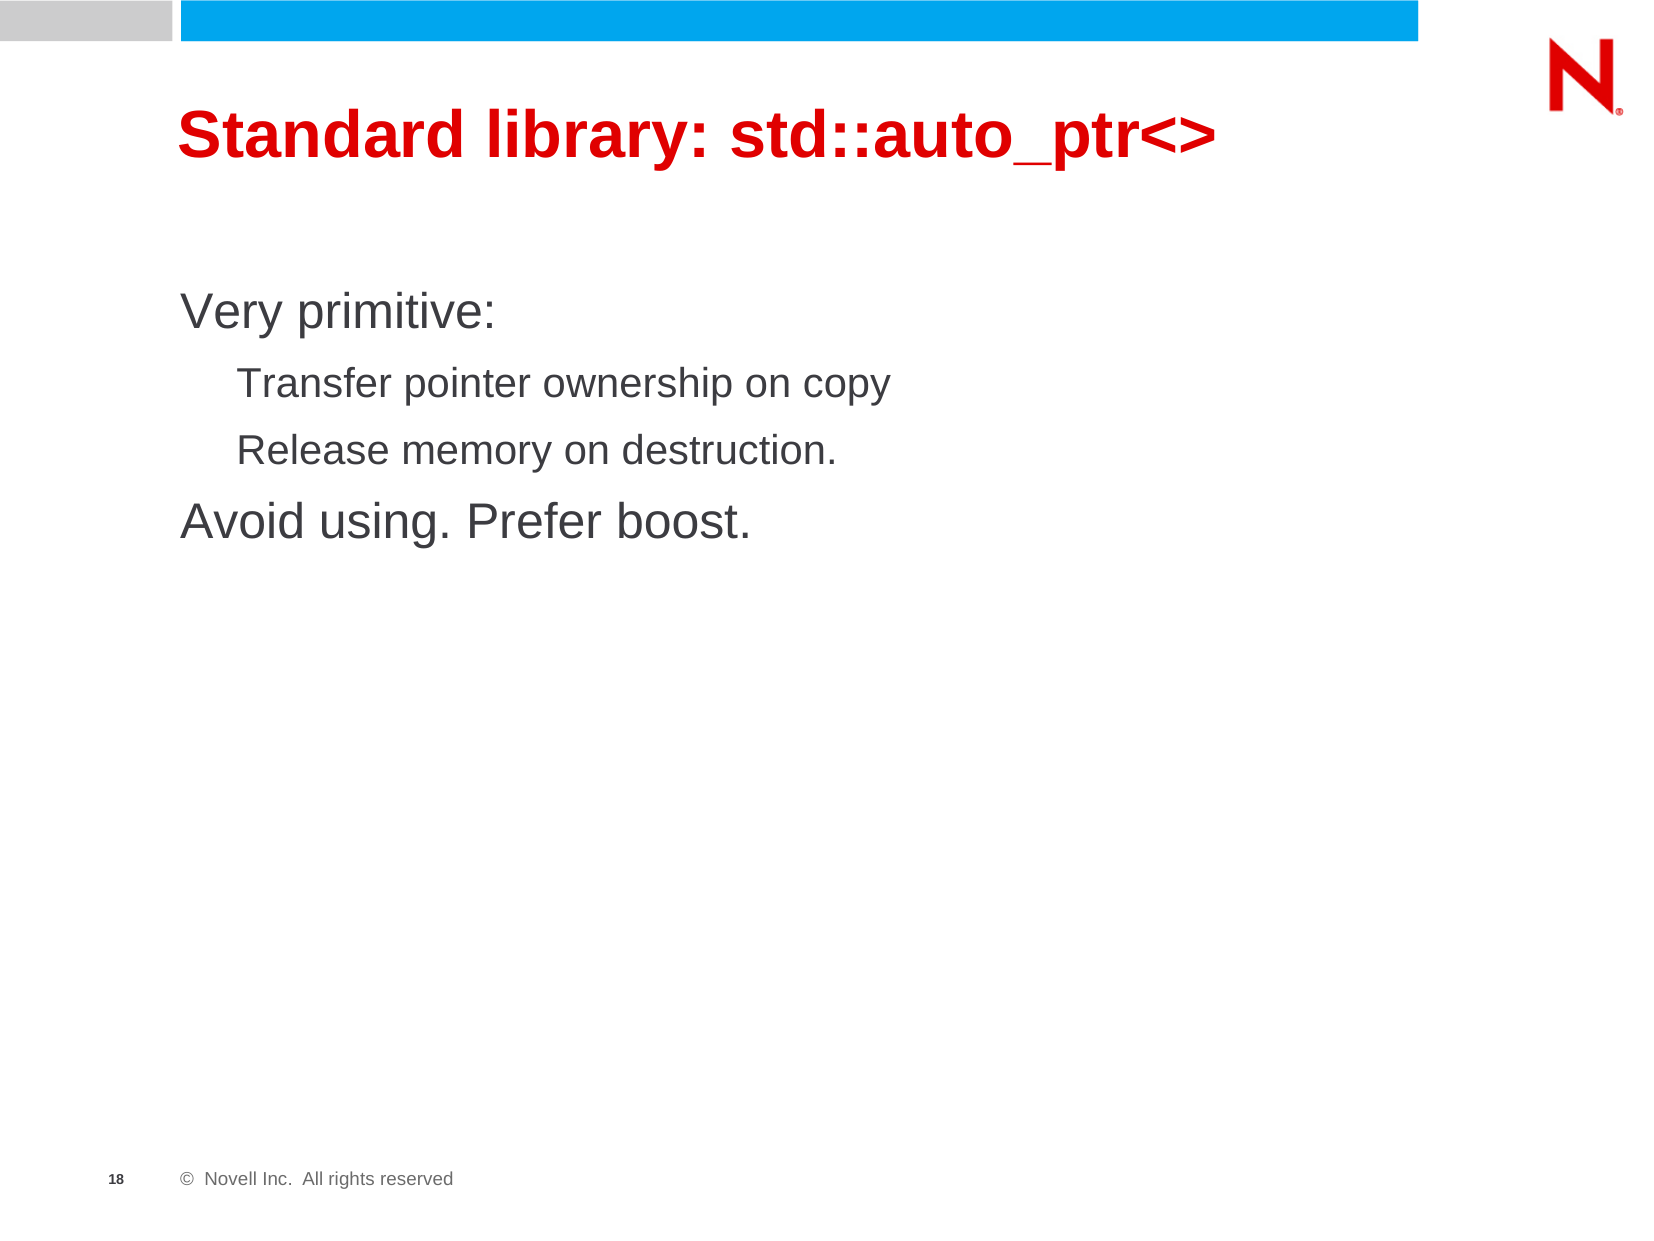

# Standard library: std::auto_ptr<>
Very primitive:
Transfer pointer ownership on copy
Release memory on destruction.
Avoid using. Prefer boost.